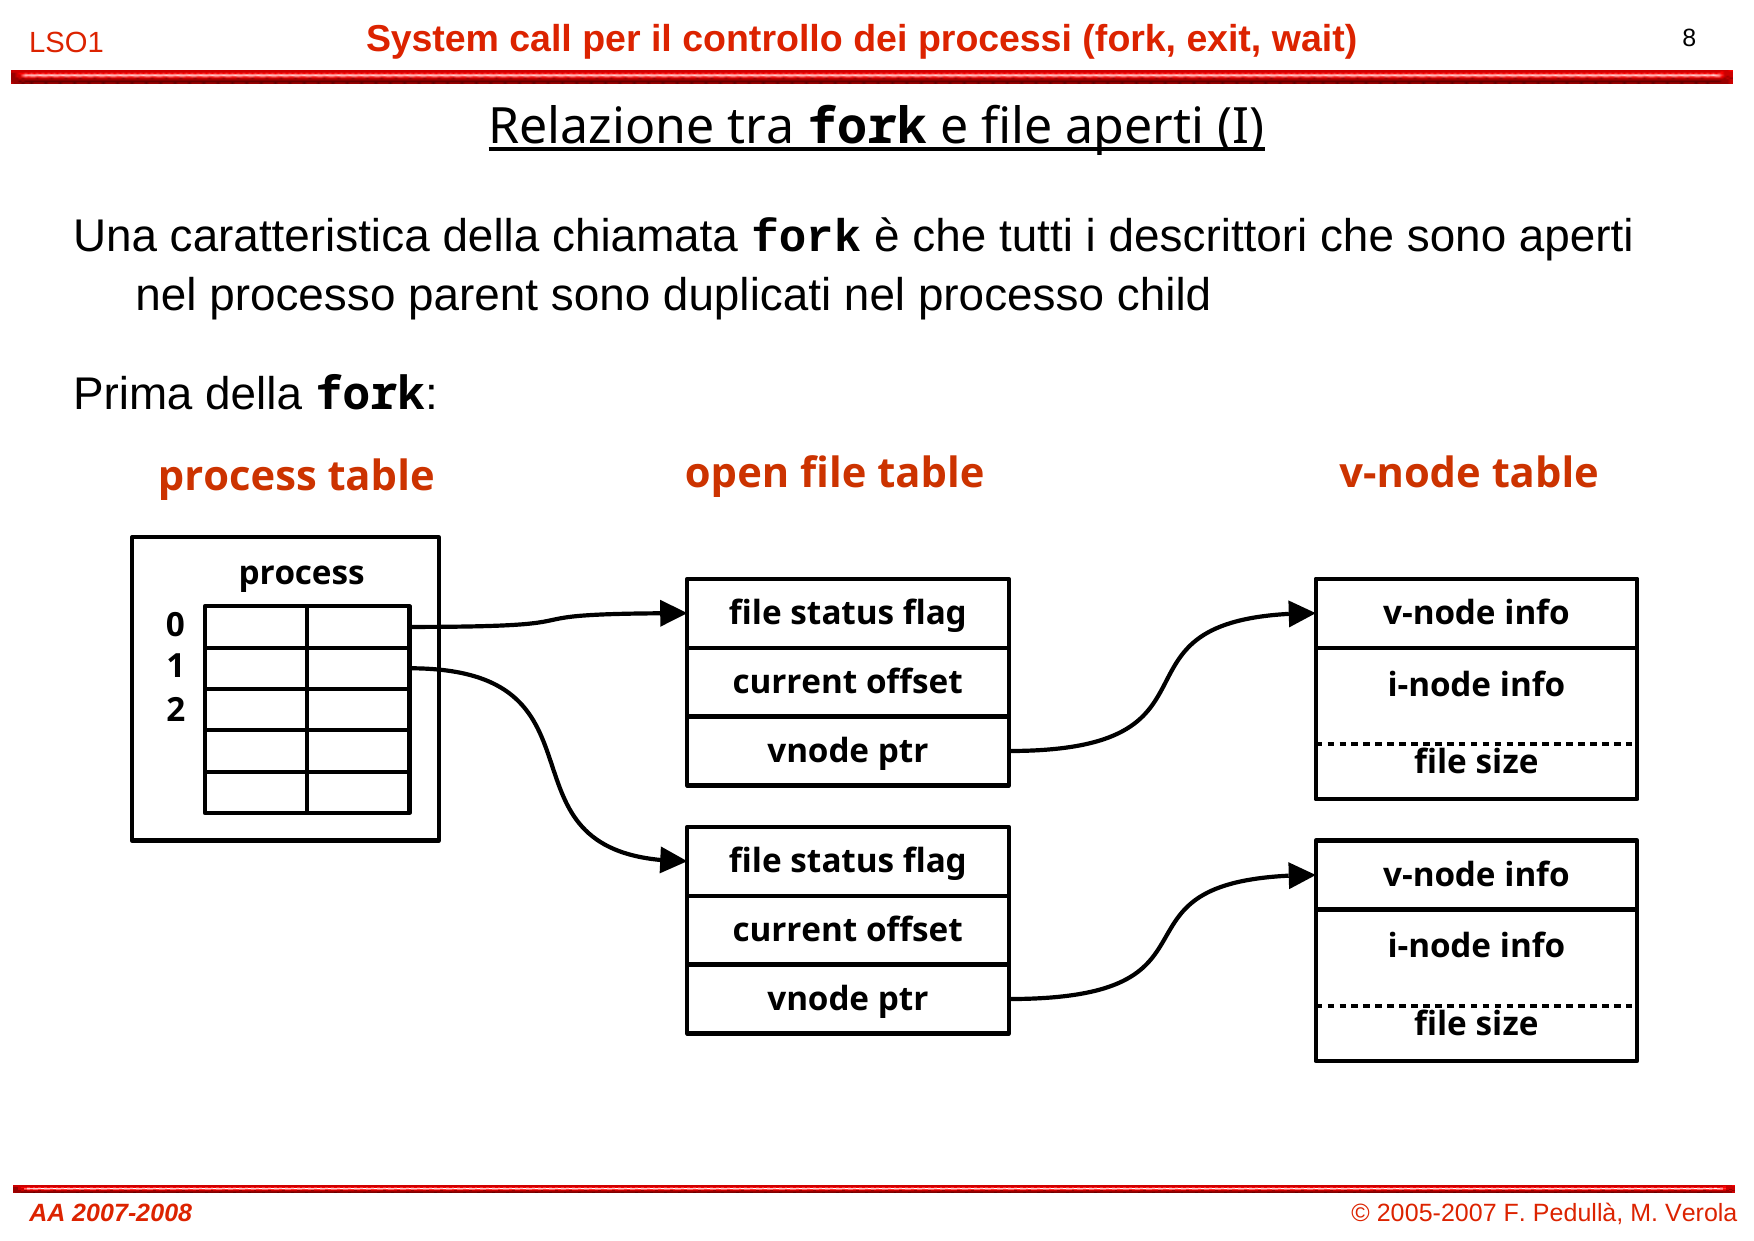

# Relazione tra fork e file aperti (I)
Una caratteristica della chiamata fork è che tutti i descrittori che sono aperti nel processo parent sono duplicati nel processo child
Prima della fork:
open file table
v-node table
process table
process
file status flag
v-node info
0
1
i-node info
file size
current offset
2
vnode ptr
file status flag
v-node info
current offset
i-node info
file size
vnode ptr